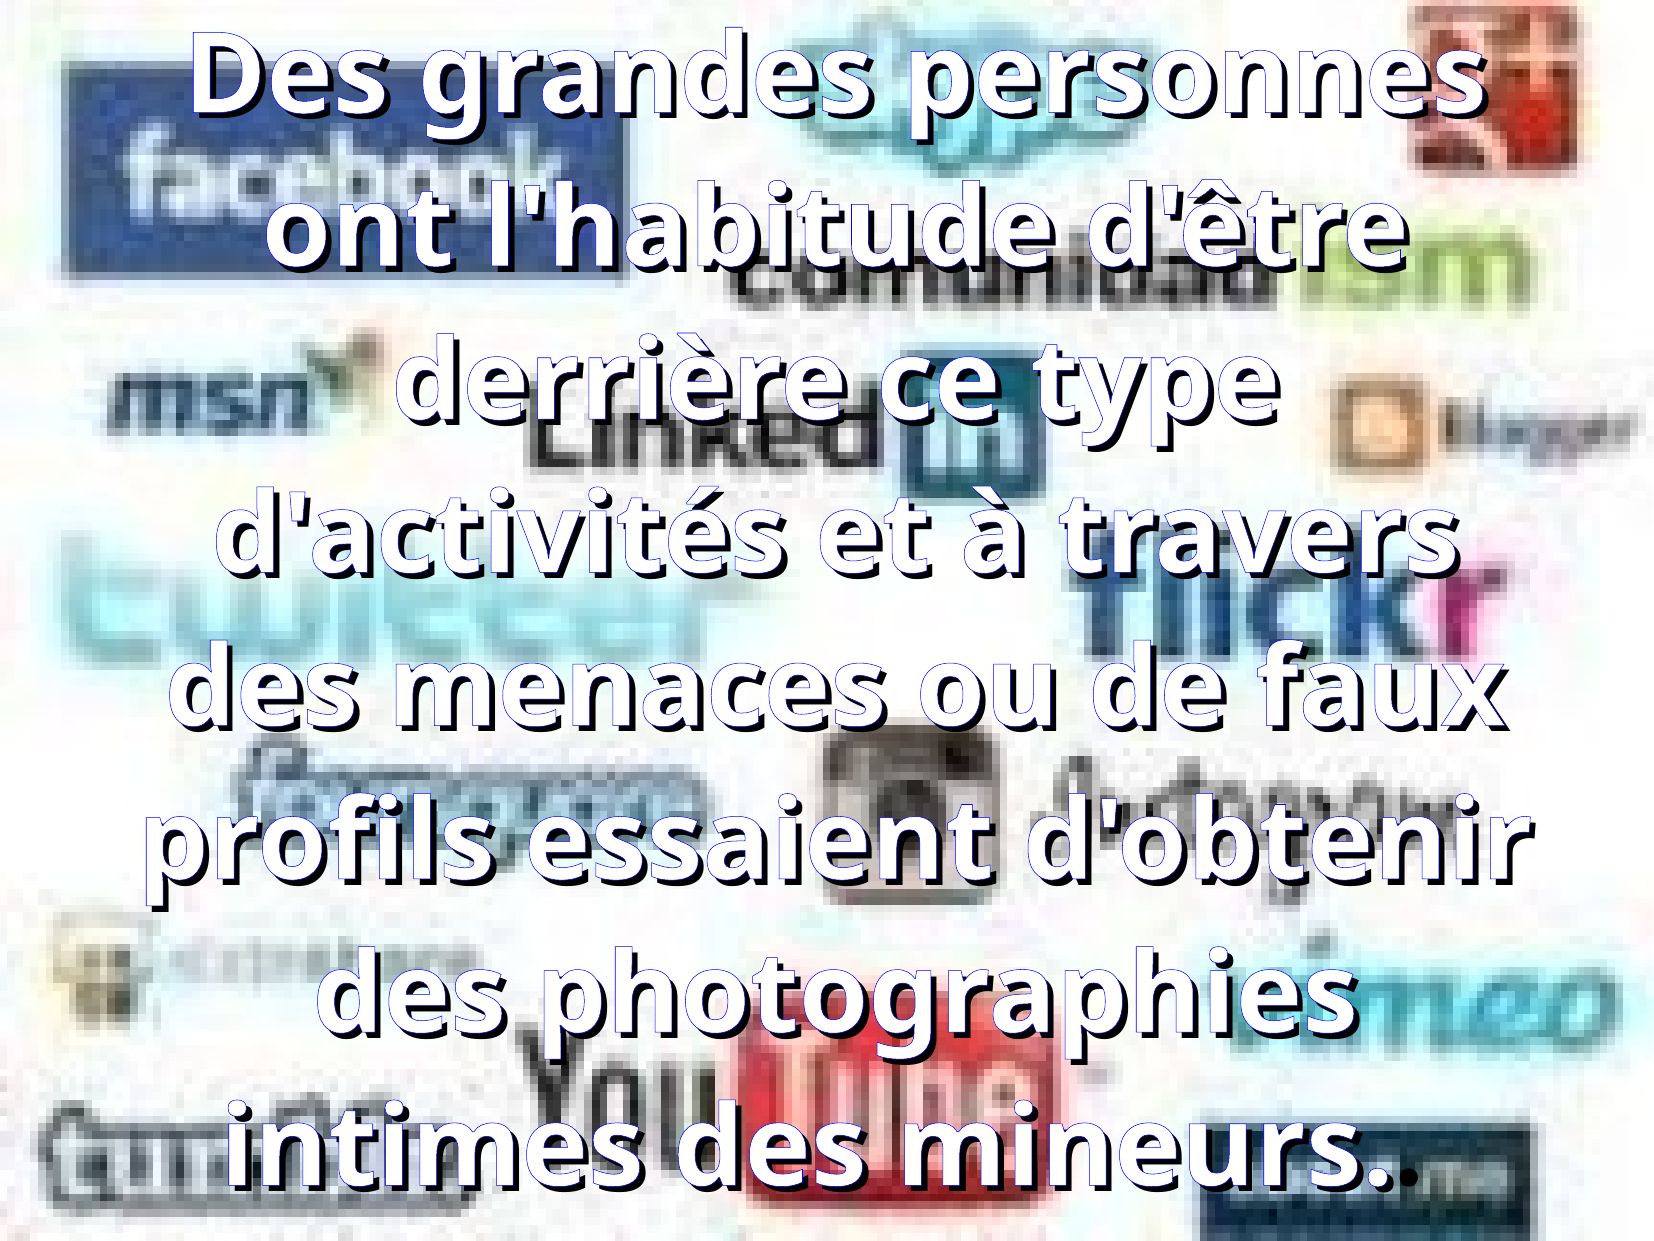

# Des grandes personnes ont l'habitude d'être derrière ce type d'activités et à travers des menaces ou de faux profils essaient d'obtenir des photographies intimes des mineurs..